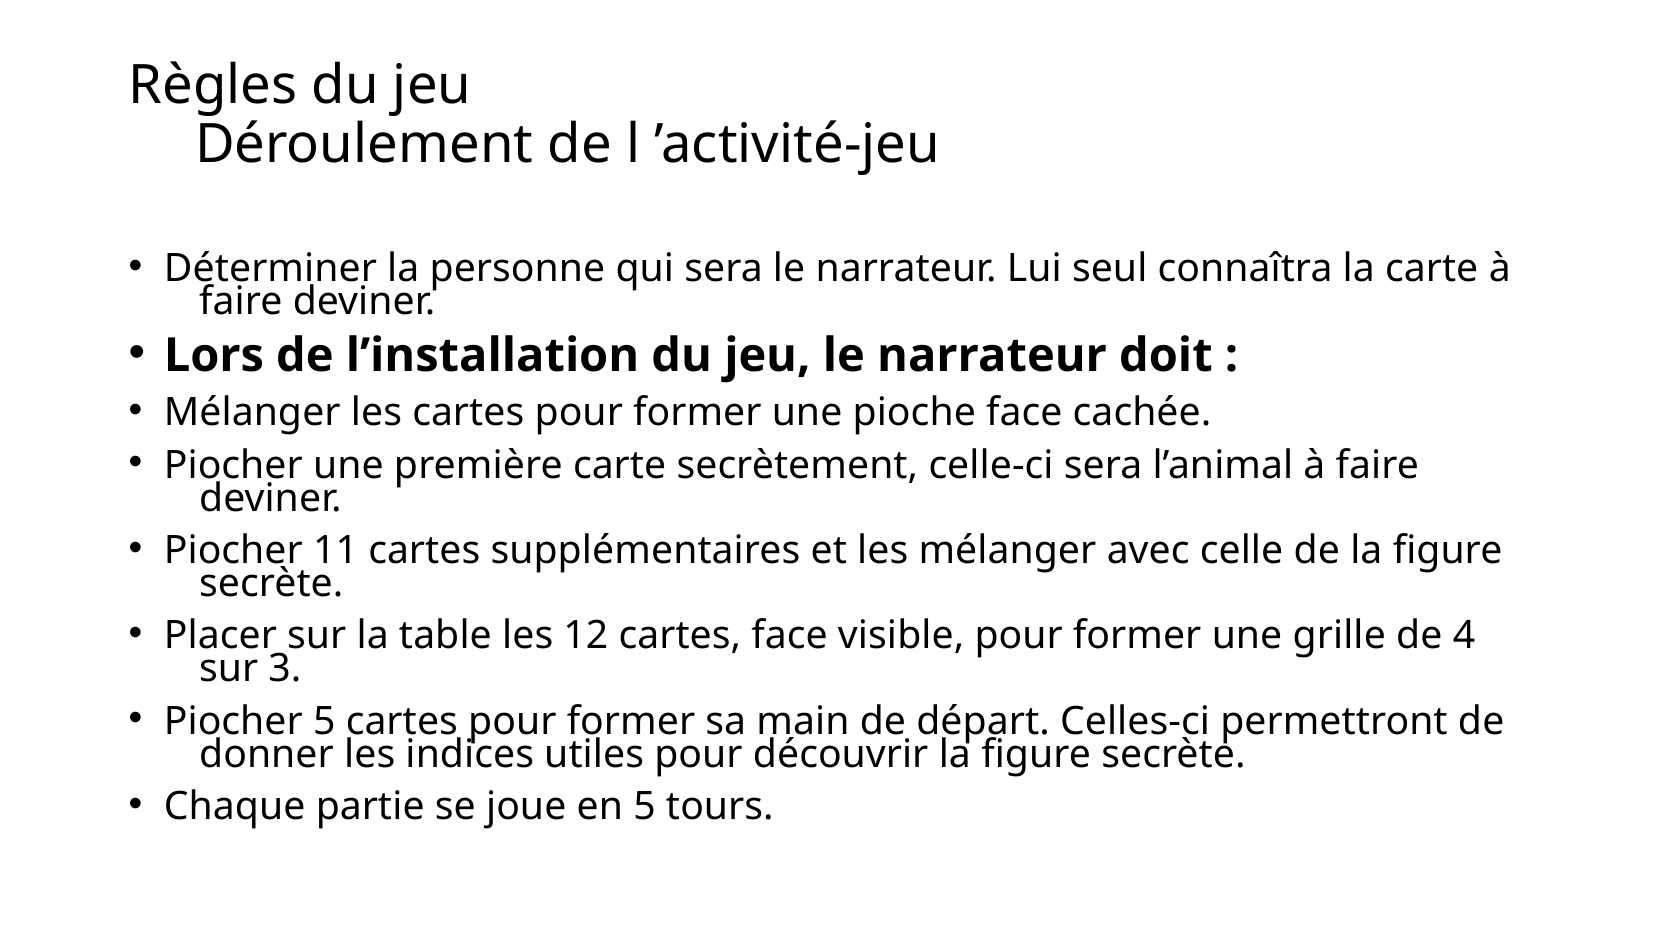

# Règles du jeu Déroulement de l ’activité-jeu
Déterminer la personne qui sera le narrateur. Lui seul connaîtra la carte à faire deviner.
Lors de l’installation du jeu, le narrateur doit :
Mélanger les cartes pour former une pioche face cachée.
Piocher une première carte secrètement, celle-ci sera l’animal à faire deviner.
Piocher 11 cartes supplémentaires et les mélanger avec celle de la figure secrète.
Placer sur la table les 12 cartes, face visible, pour former une grille de 4 sur 3.
Piocher 5 cartes pour former sa main de départ. Celles-ci permettront de donner les indices utiles pour découvrir la figure secrète.
Chaque partie se joue en 5 tours.